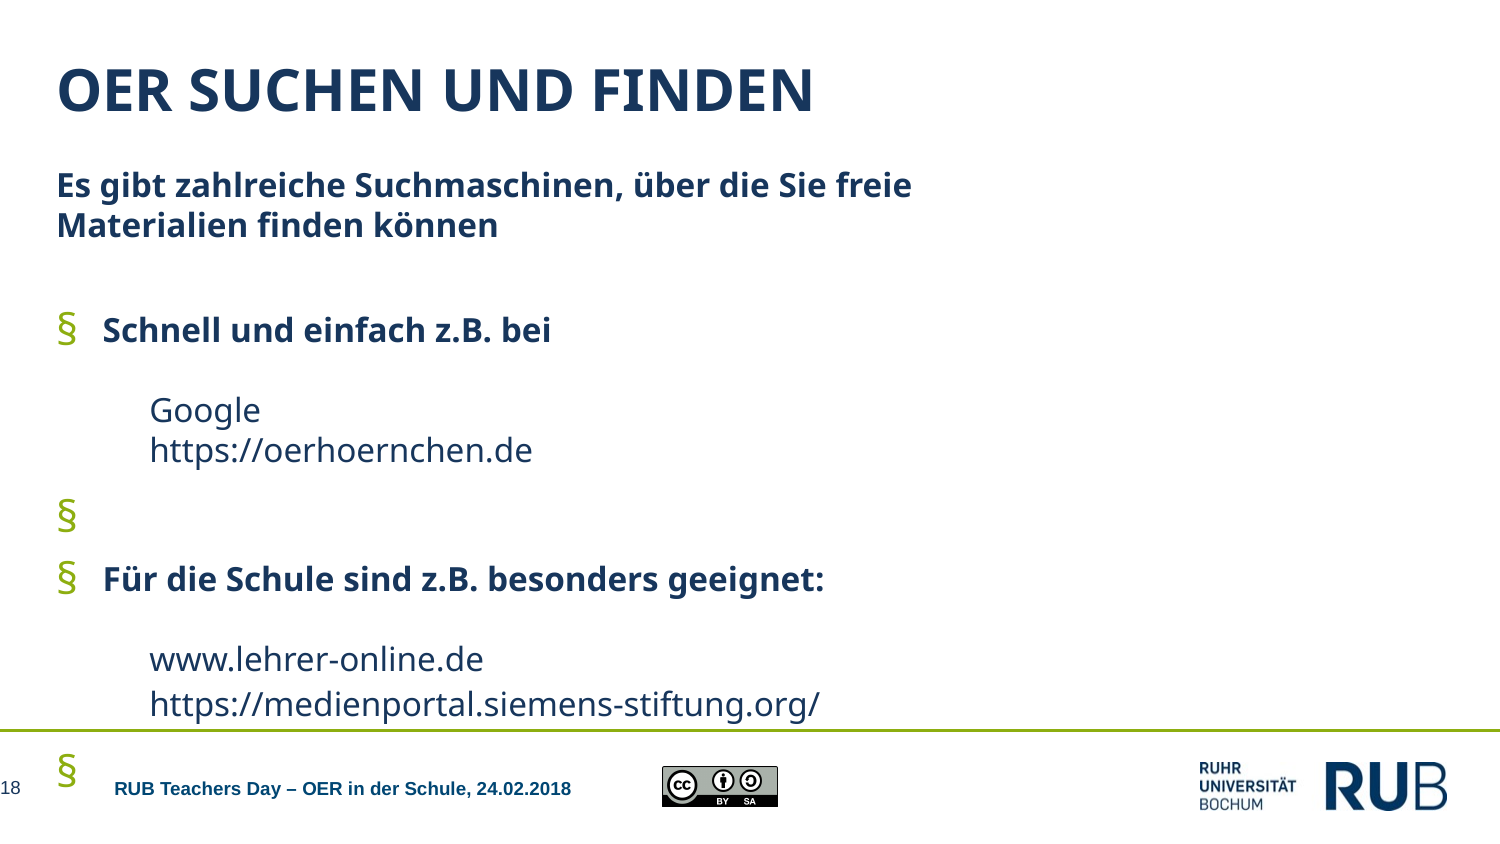

OER suchen und finden
Es gibt zahlreiche Suchmaschinen, über die Sie freie Materialien finden können
Schnell und einfach z.B. bei
Google
https://oerhoernchen.de
Für die Schule sind z.B. besonders geeignet:
www.lehrer-online.de
https://medienportal.siemens-stiftung.org/
RUB Teachers Day – OER in der Schule, 24.02.2018